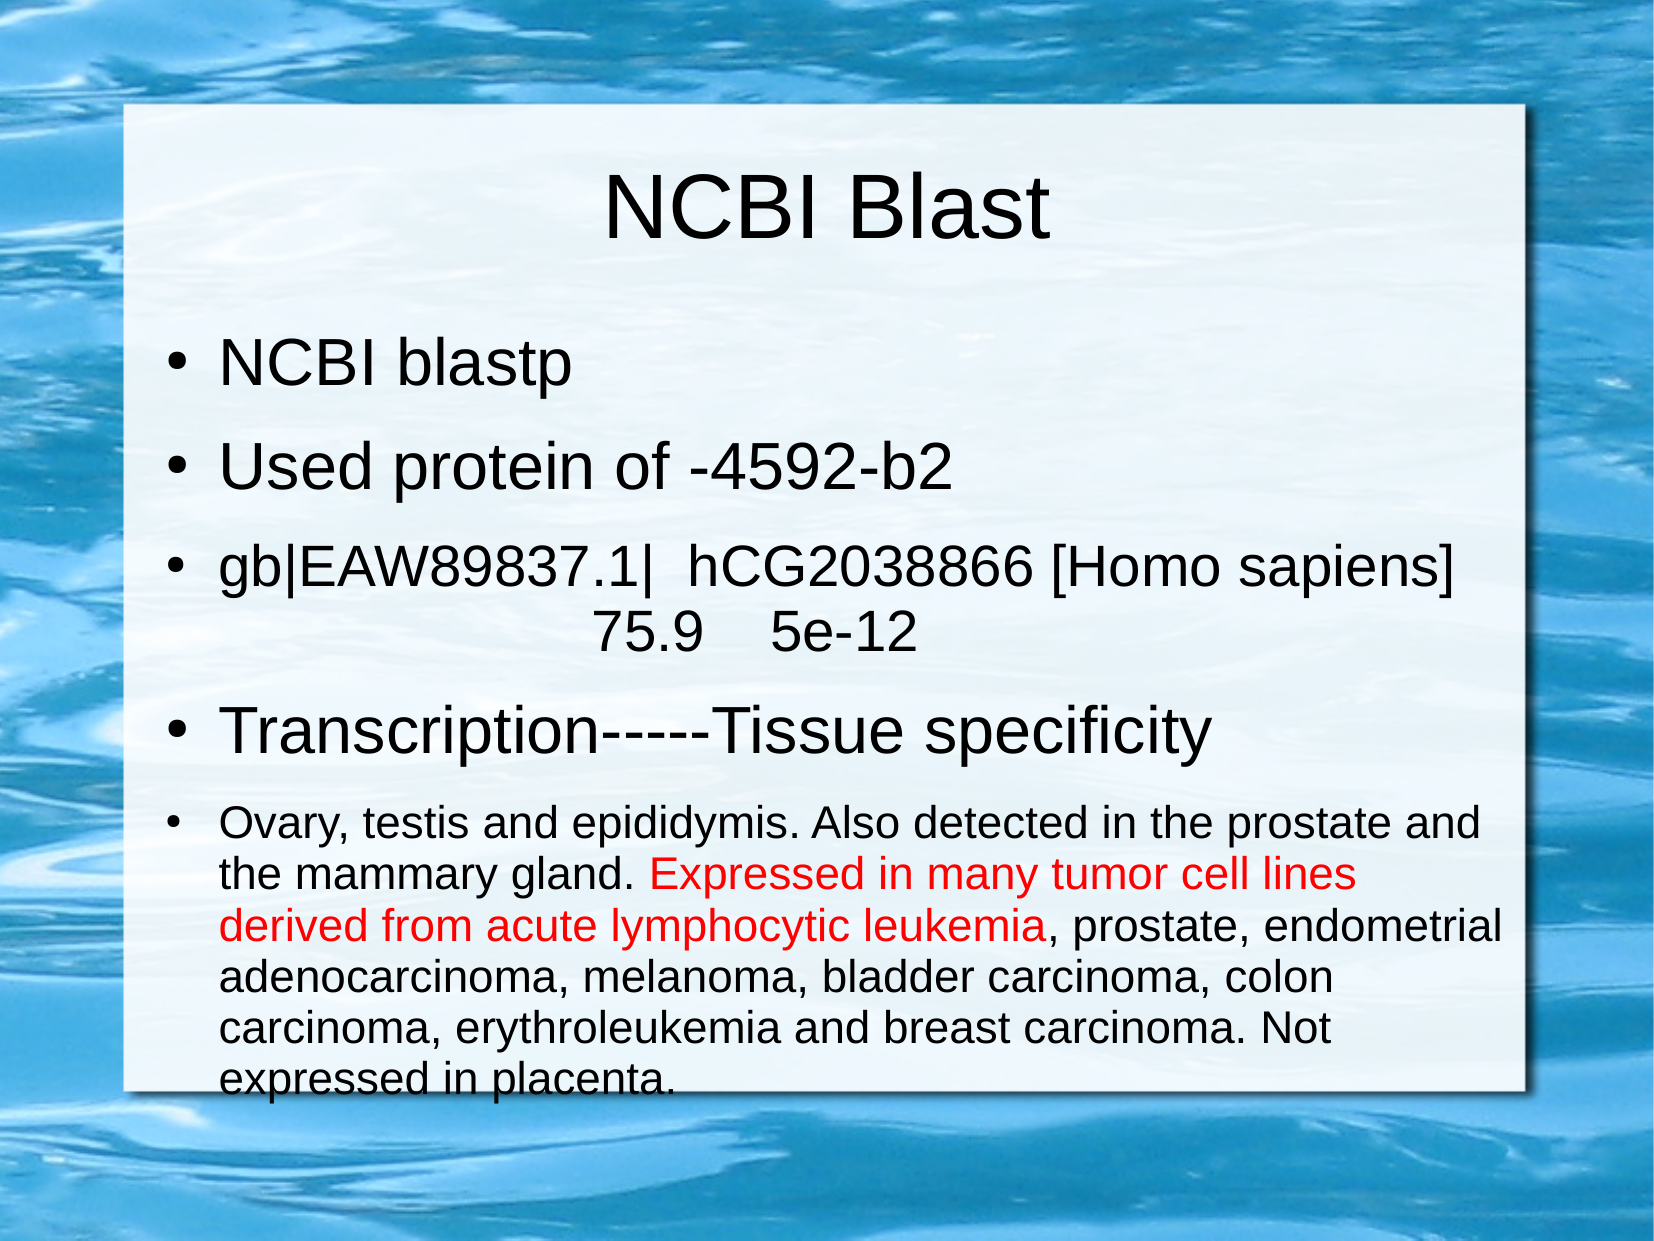

# NCBI Blast
NCBI blastp
Used protein of -4592-b2
gb|EAW89837.1| hCG2038866 [Homo sapiens] 75.9 5e-12
Transcription-----Tissue specificity
Ovary, testis and epididymis. Also detected in the prostate and the mammary gland. Expressed in many tumor cell lines derived from acute lymphocytic leukemia, prostate, endometrial adenocarcinoma, melanoma, bladder carcinoma, colon carcinoma, erythroleukemia and breast carcinoma. Not expressed in placenta.